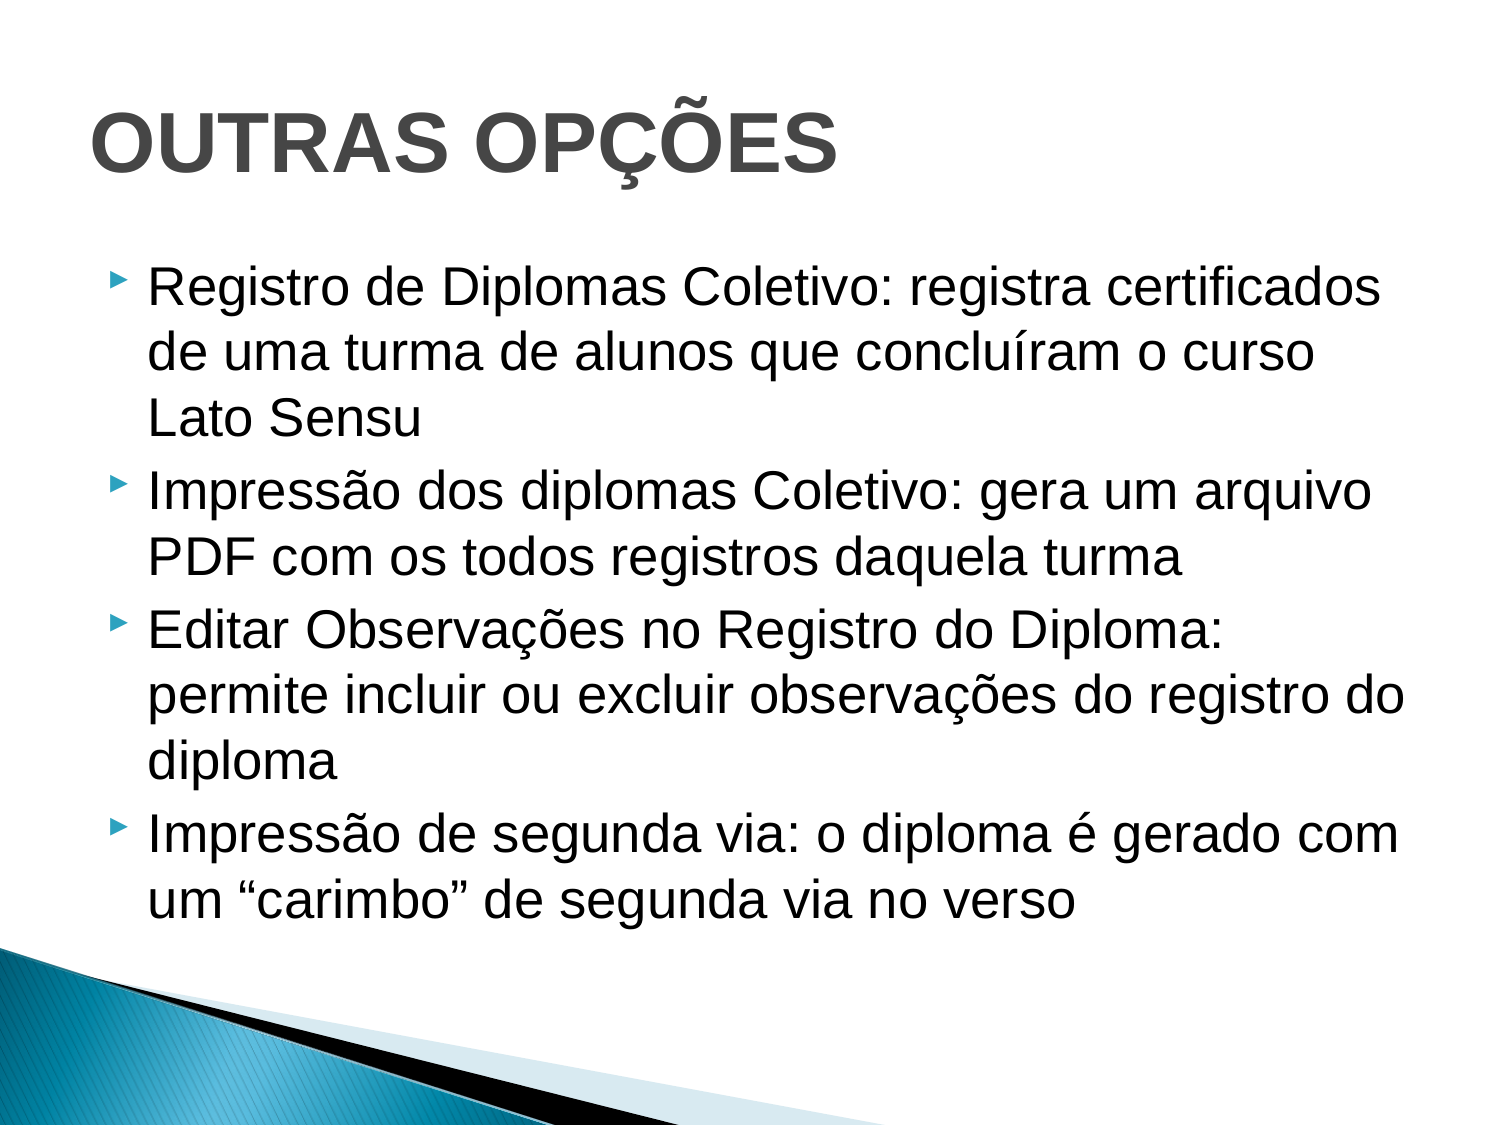

# OUTRAS OPÇÕES
Registro de Diplomas Coletivo: registra certificados de uma turma de alunos que concluíram o curso Lato Sensu
Impressão dos diplomas Coletivo: gera um arquivo PDF com os todos registros daquela turma
Editar Observações no Registro do Diploma: permite incluir ou excluir observações do registro do diploma
Impressão de segunda via: o diploma é gerado com um “carimbo” de segunda via no verso